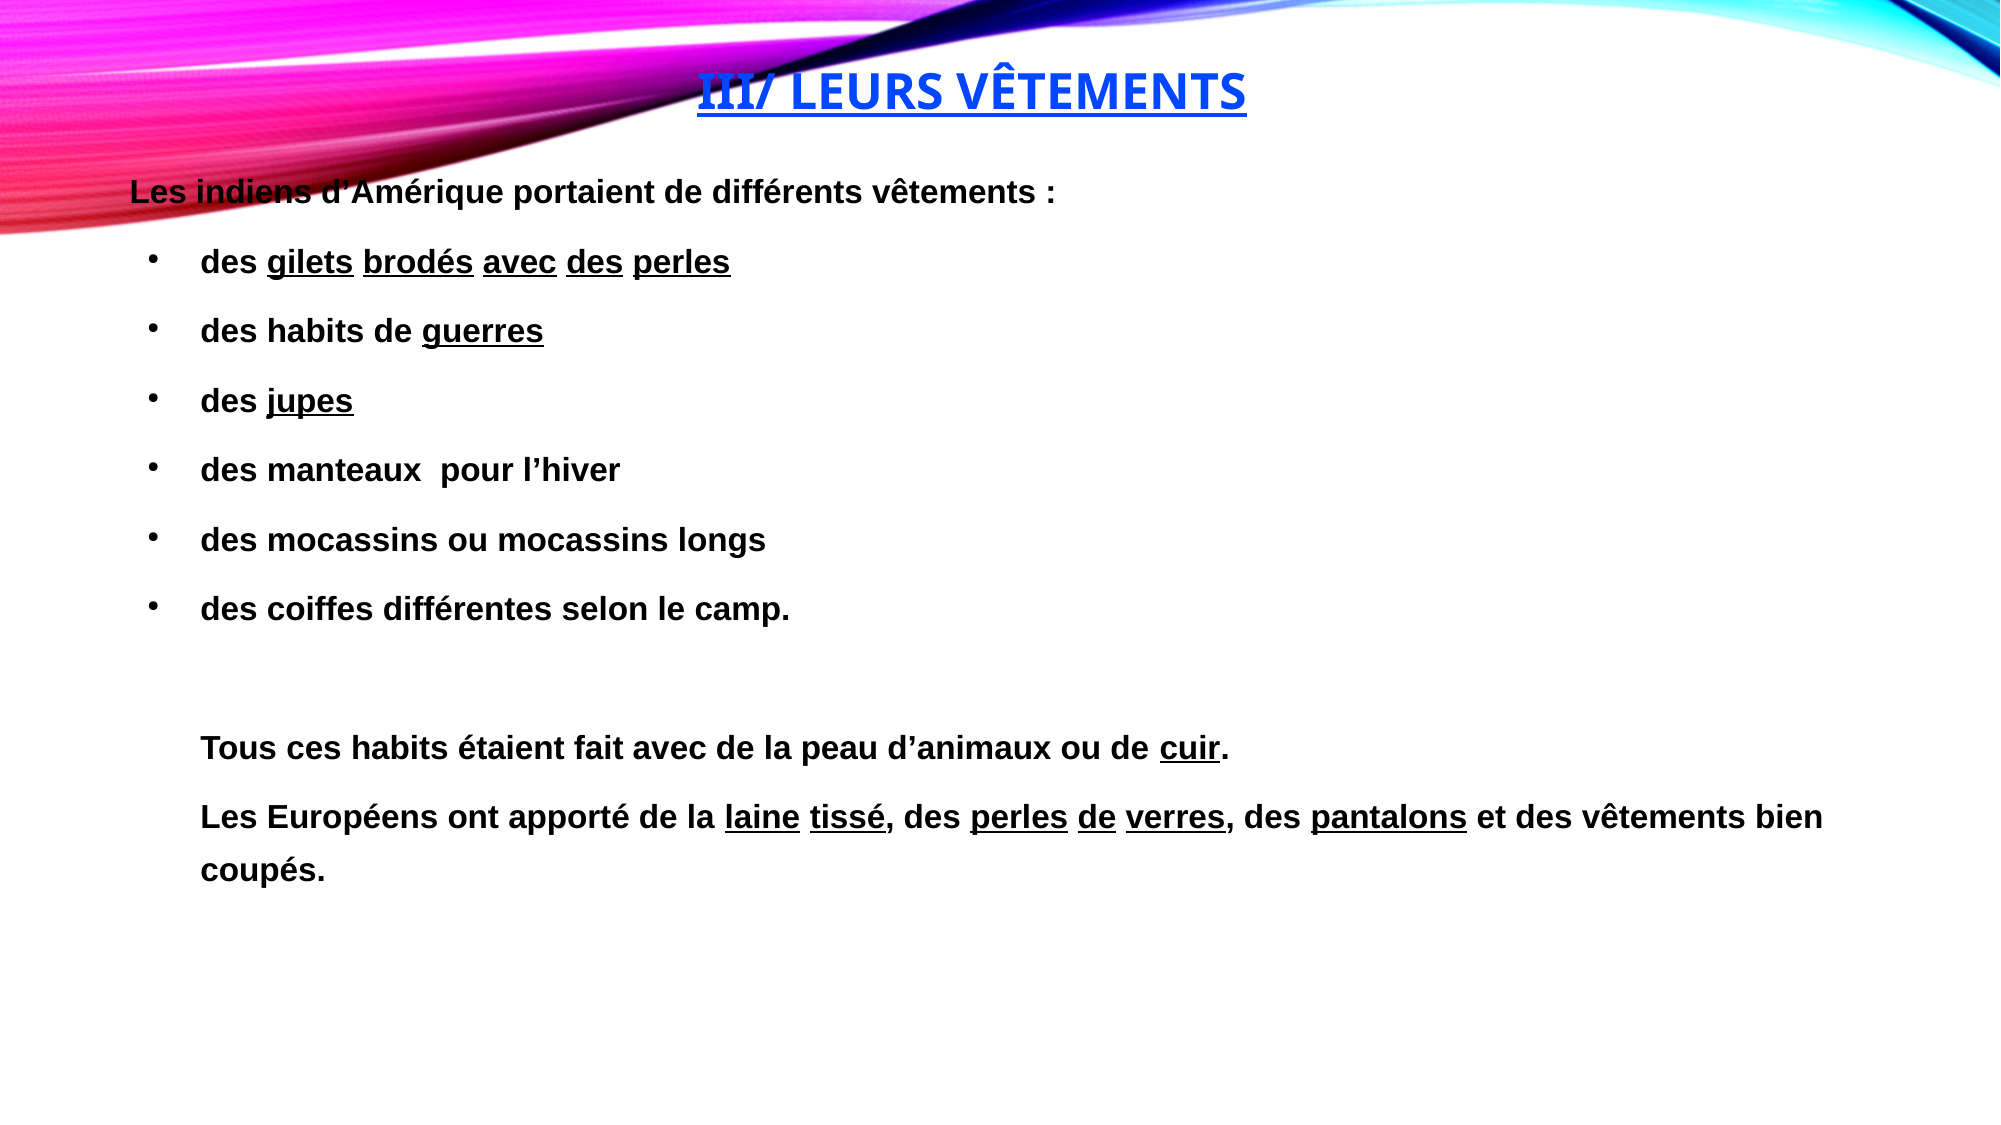

# III/ LEURS VÊTEMENTS
Les indiens d’Amérique portaient de différents vêtements :
des gilets brodés avec des perles
des habits de guerres
des jupes
des manteaux pour l’hiver
des mocassins ou mocassins longs
des coiffes différentes selon le camp.
Tous ces habits étaient fait avec de la peau d’animaux ou de cuir.
Les Européens ont apporté de la laine tissé, des perles de verres, des pantalons et des vêtements bien coupés.